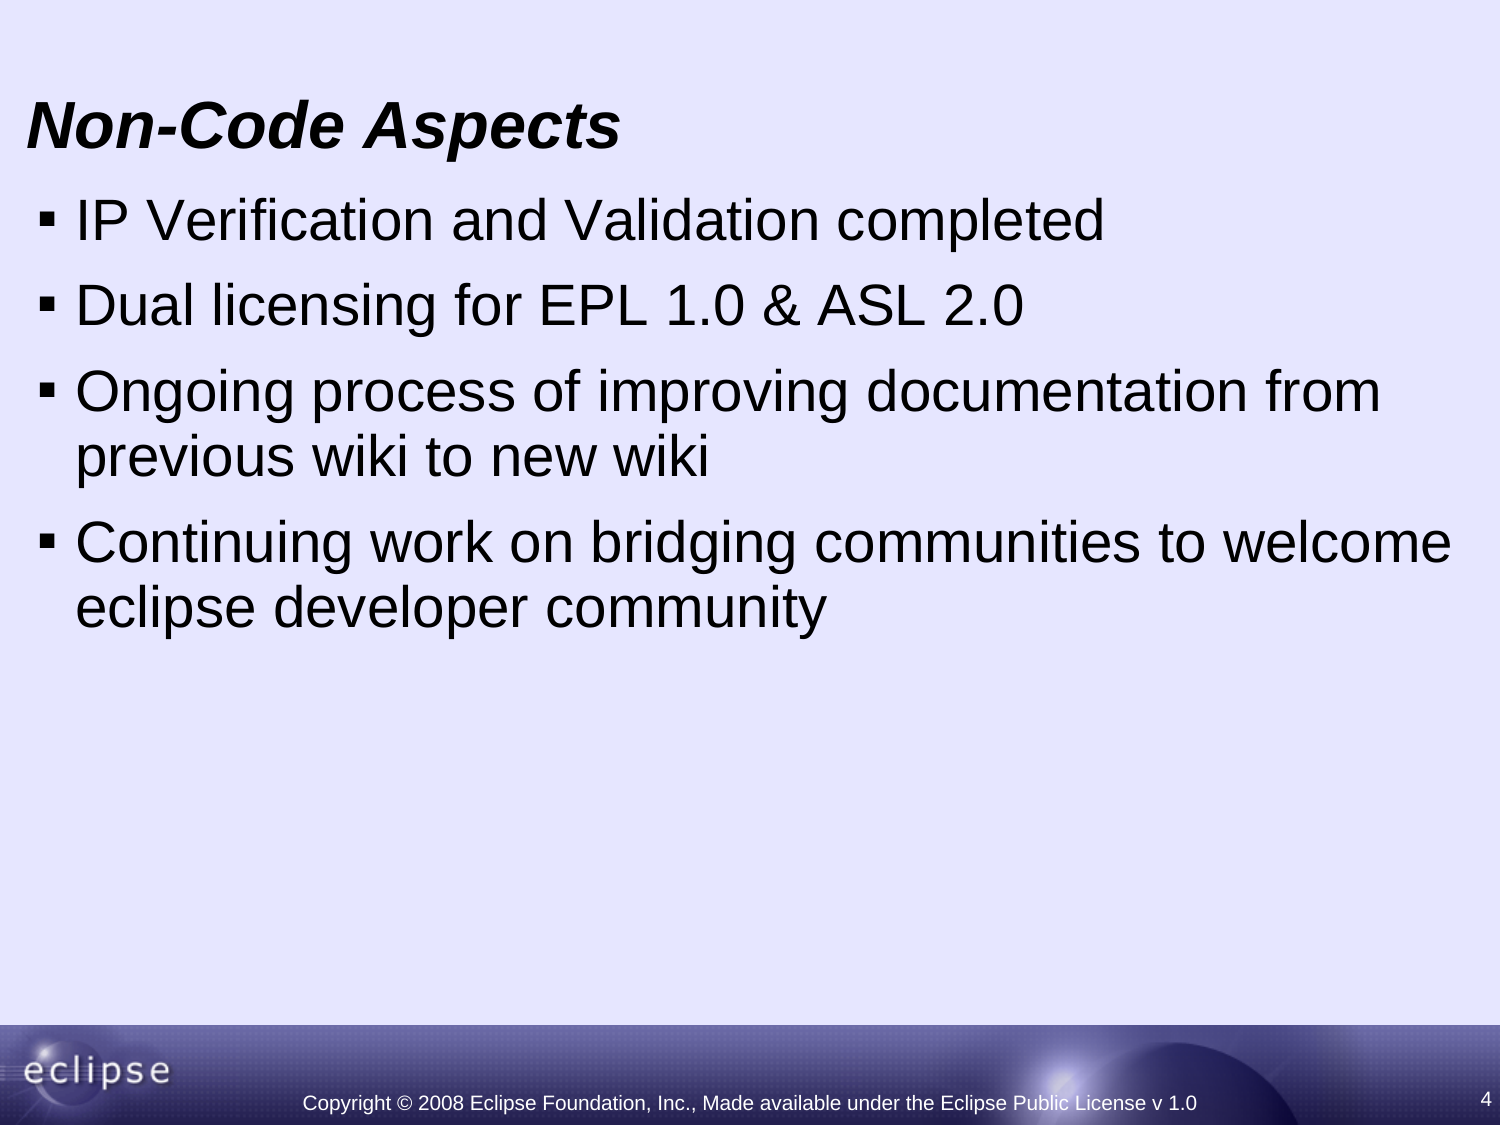

# Non-Code Aspects
IP Verification and Validation completed
Dual licensing for EPL 1.0 & ASL 2.0
Ongoing process of improving documentation from previous wiki to new wiki
Continuing work on bridging communities to welcome eclipse developer community
4